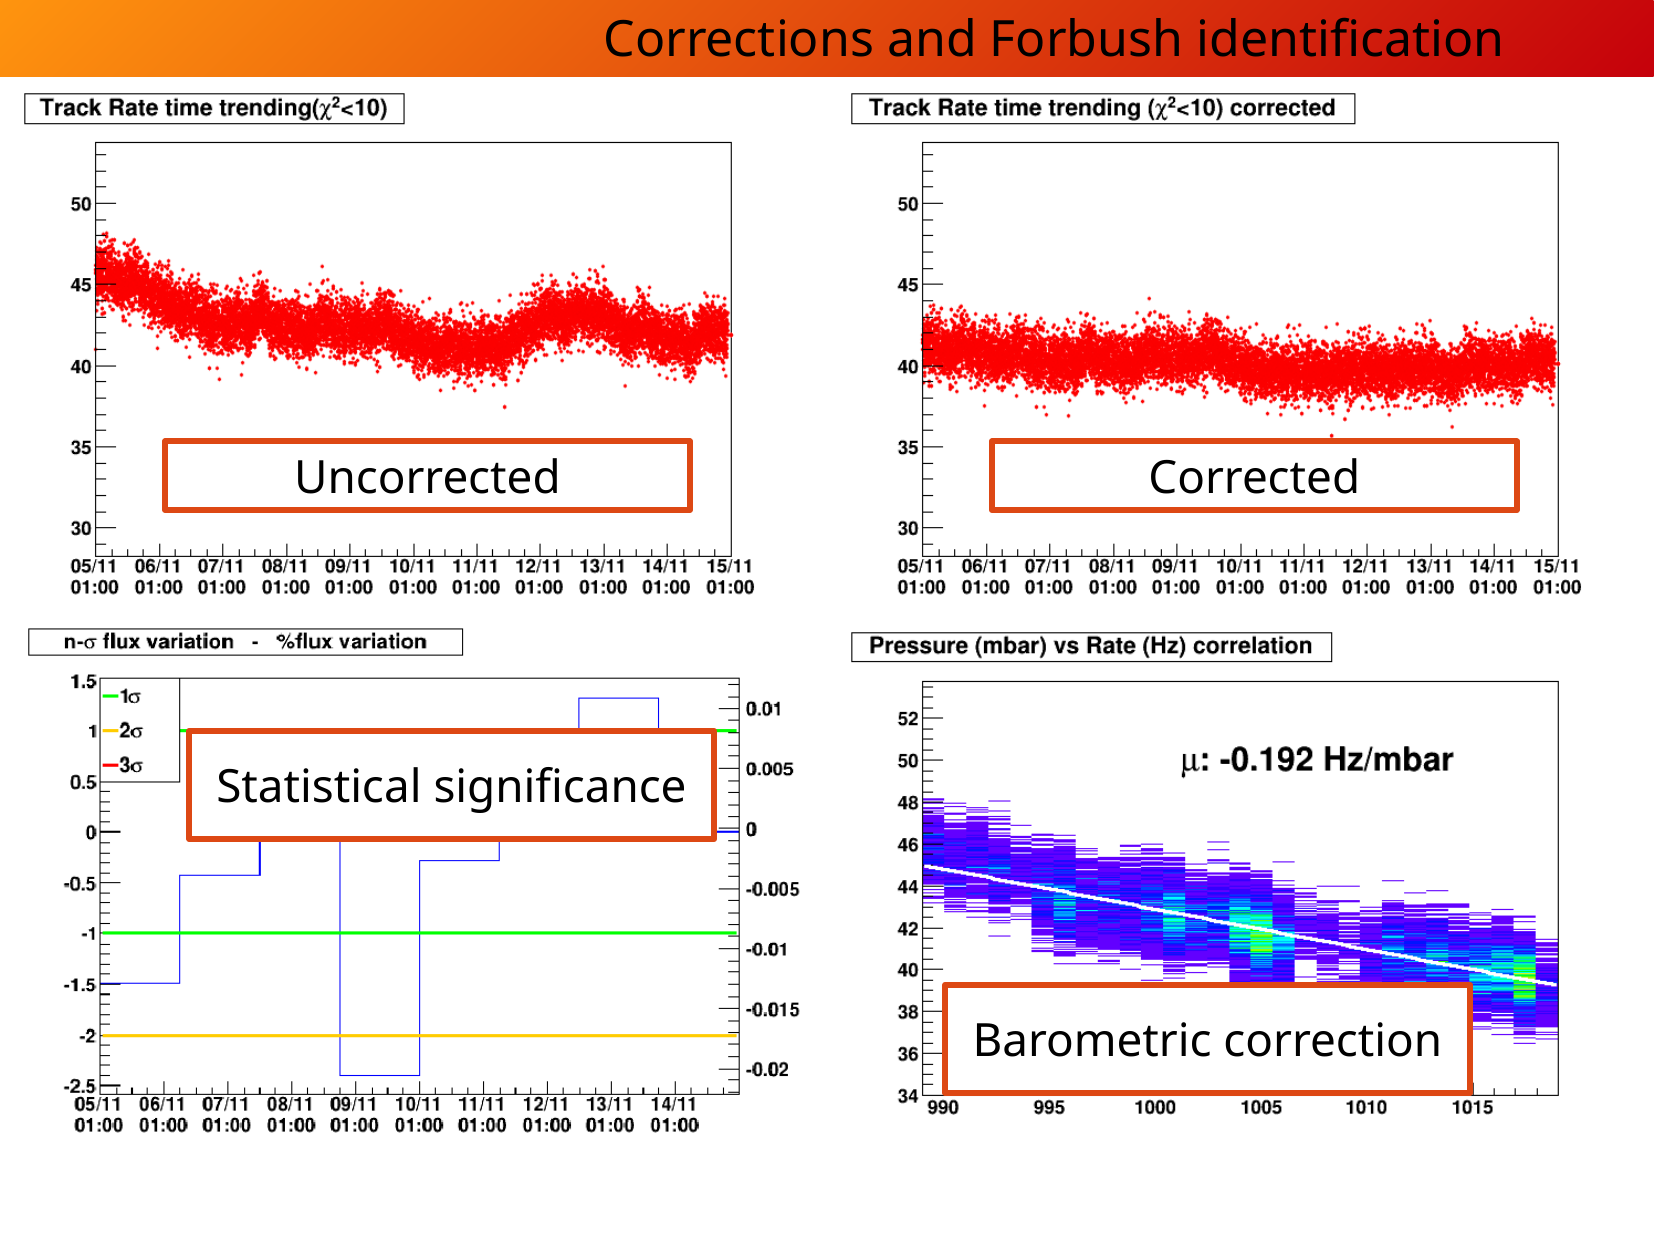

Corrections and Forbush identification
# Uncorrected
Corrected
Statistical significance
Uncorr/corr rate distr.
Barometric correction